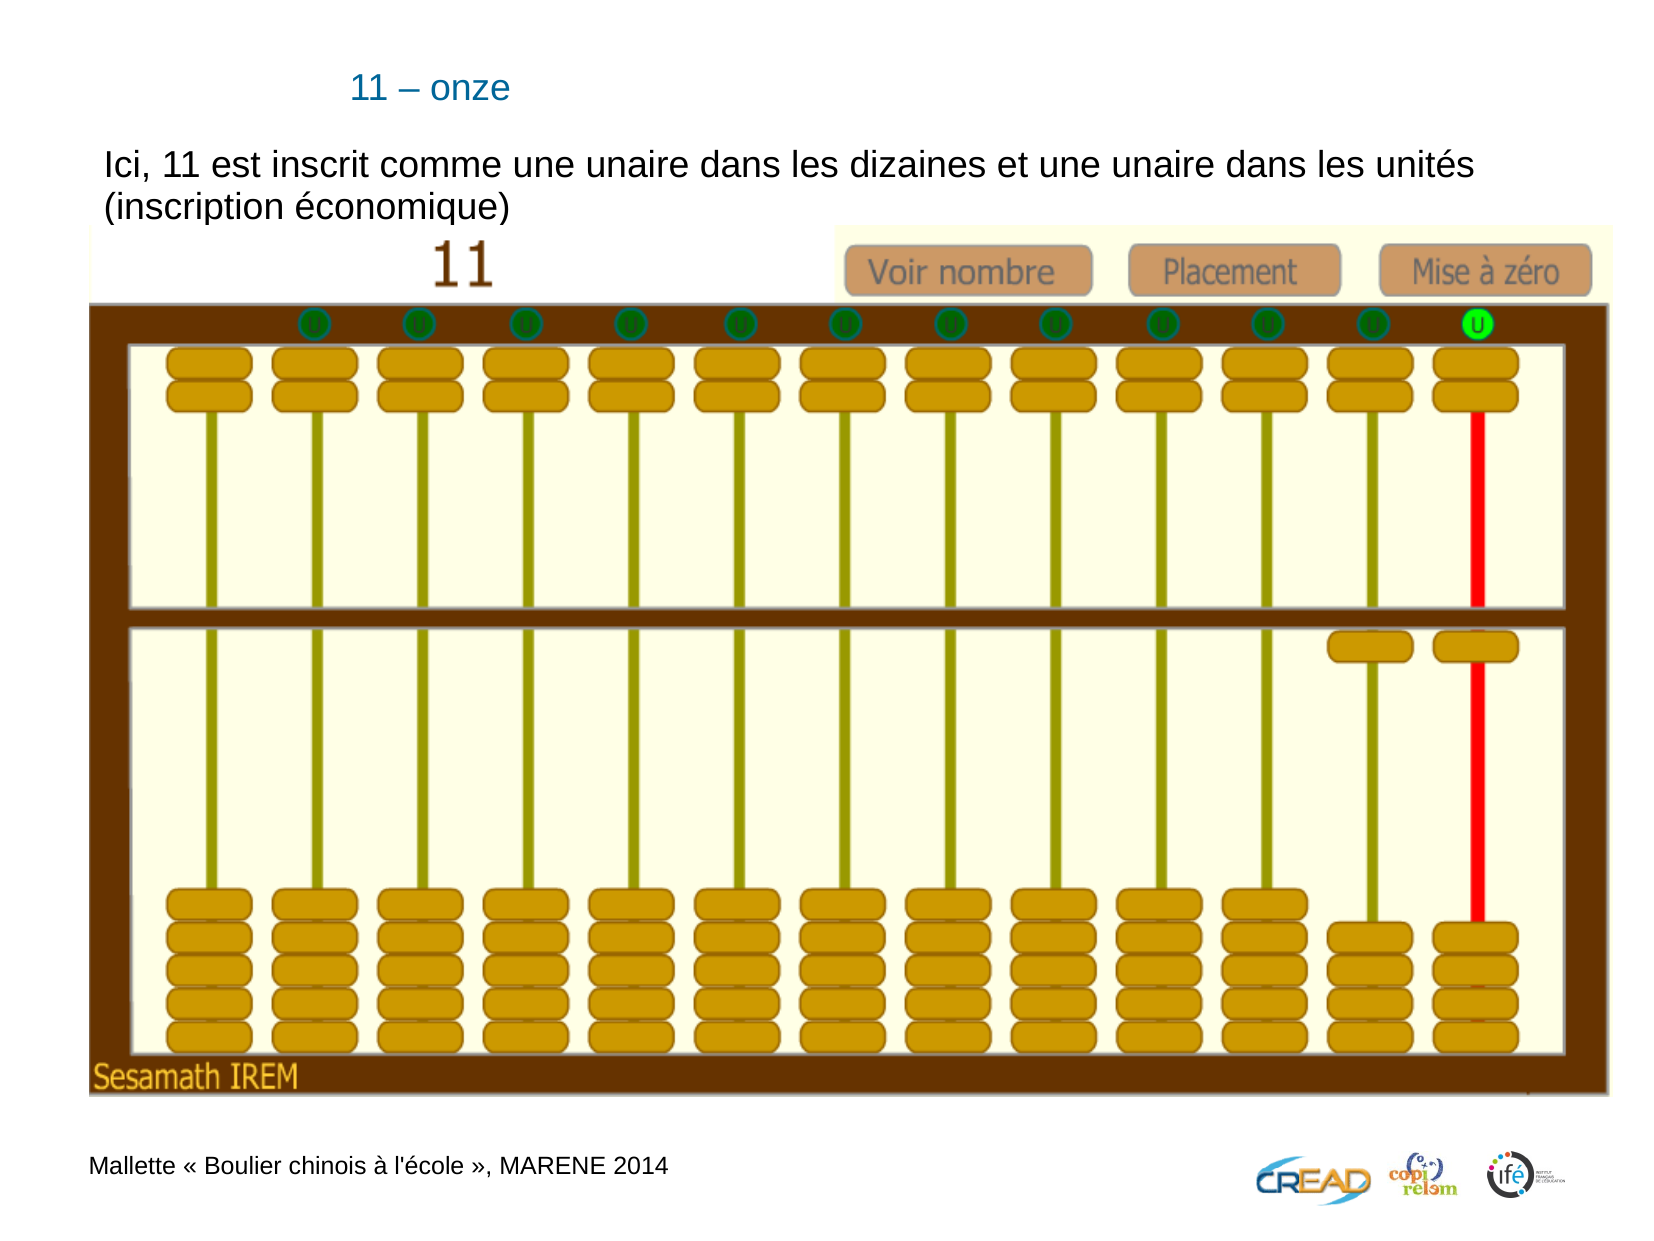

11 – onze
Ici, 11 est inscrit comme une unaire dans les dizaines et une unaire dans les unités
(inscription économique)